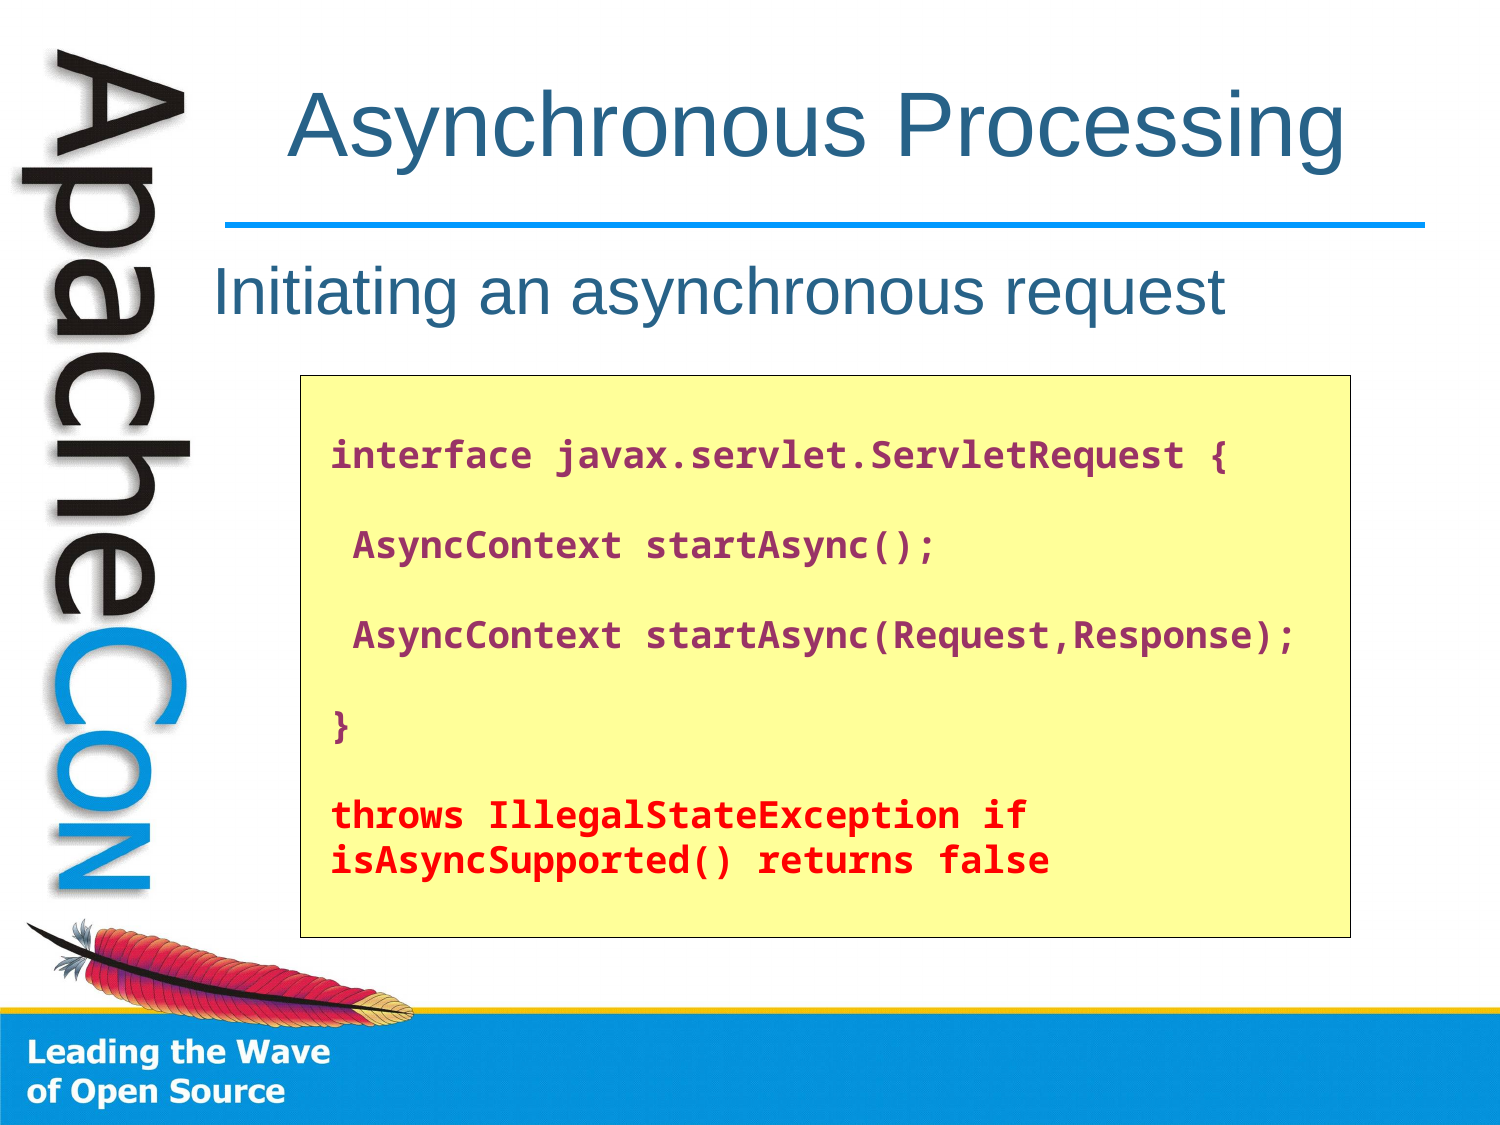

# Asynchronous Processing
Initiating an asynchronous request
interface javax.servlet.ServletRequest {
 AsyncContext startAsync();
 AsyncContext startAsync(Request,Response);
}
throws IllegalStateException if
isAsyncSupported() returns false